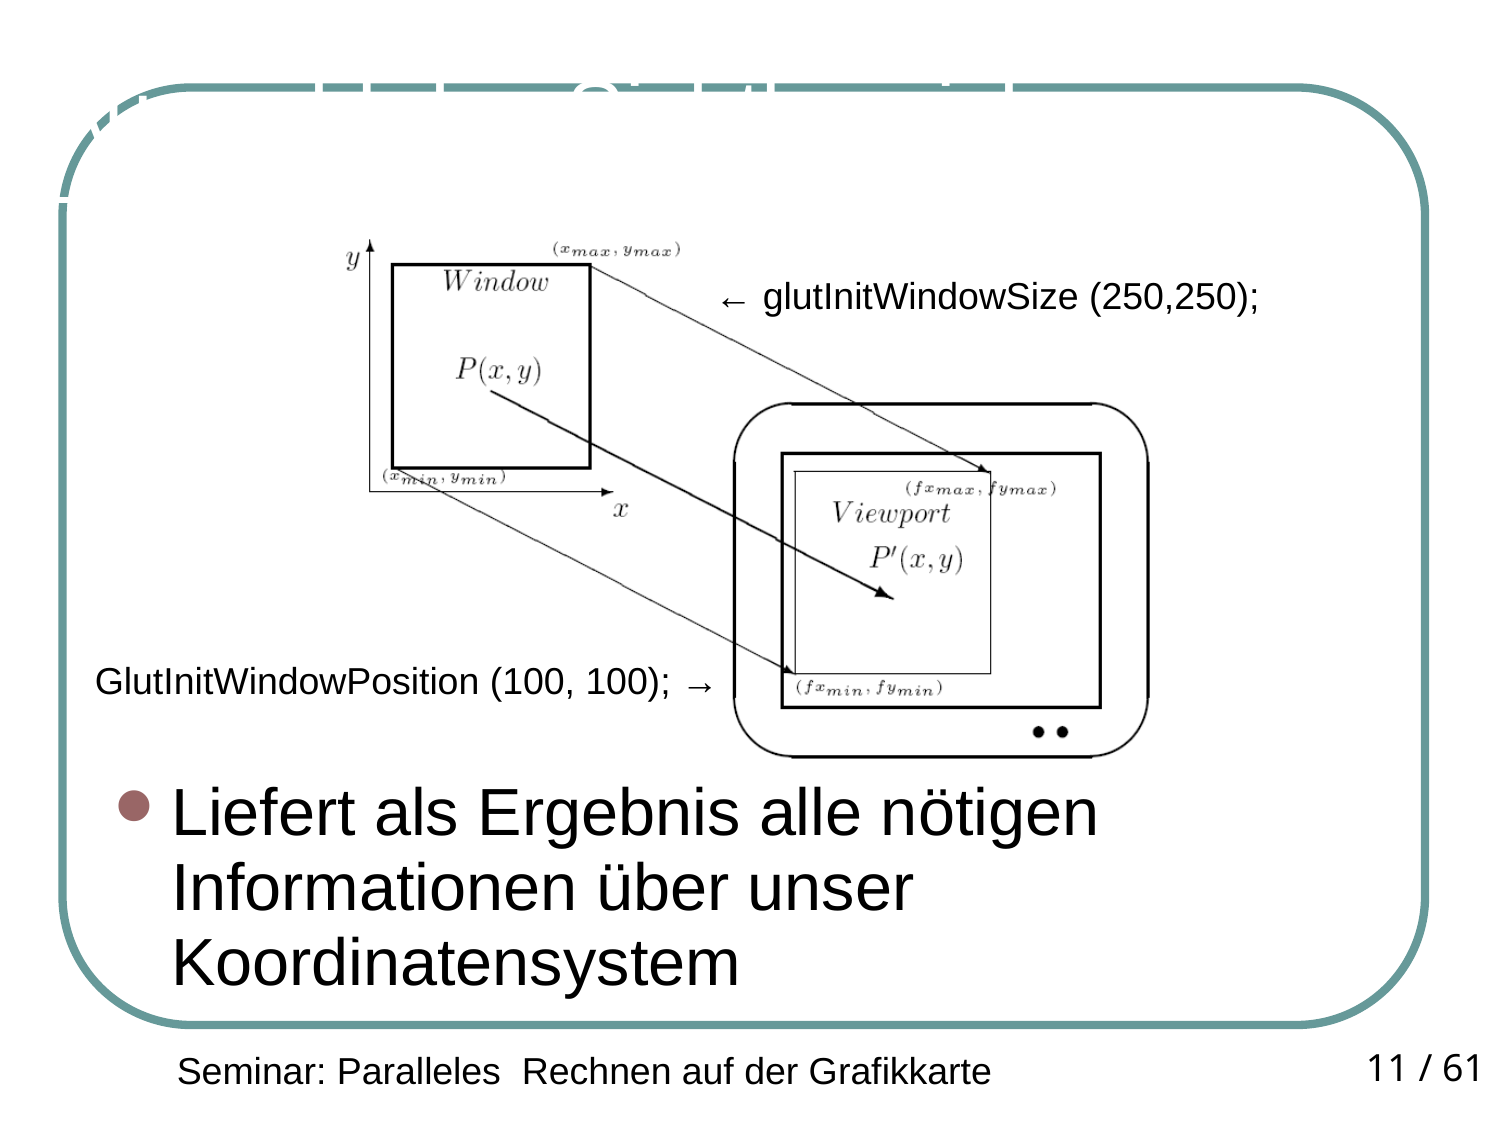

# Auswahl des Sichtbereichs
 ← glutInitWindowSize (250,250);
 GlutInitWindowPosition (100, 100); →
Liefert als Ergebnis alle nötigen Informationen über unser Koordinatensystem
Seminar: Paralleles Rechnen auf der Grafikkarte
11